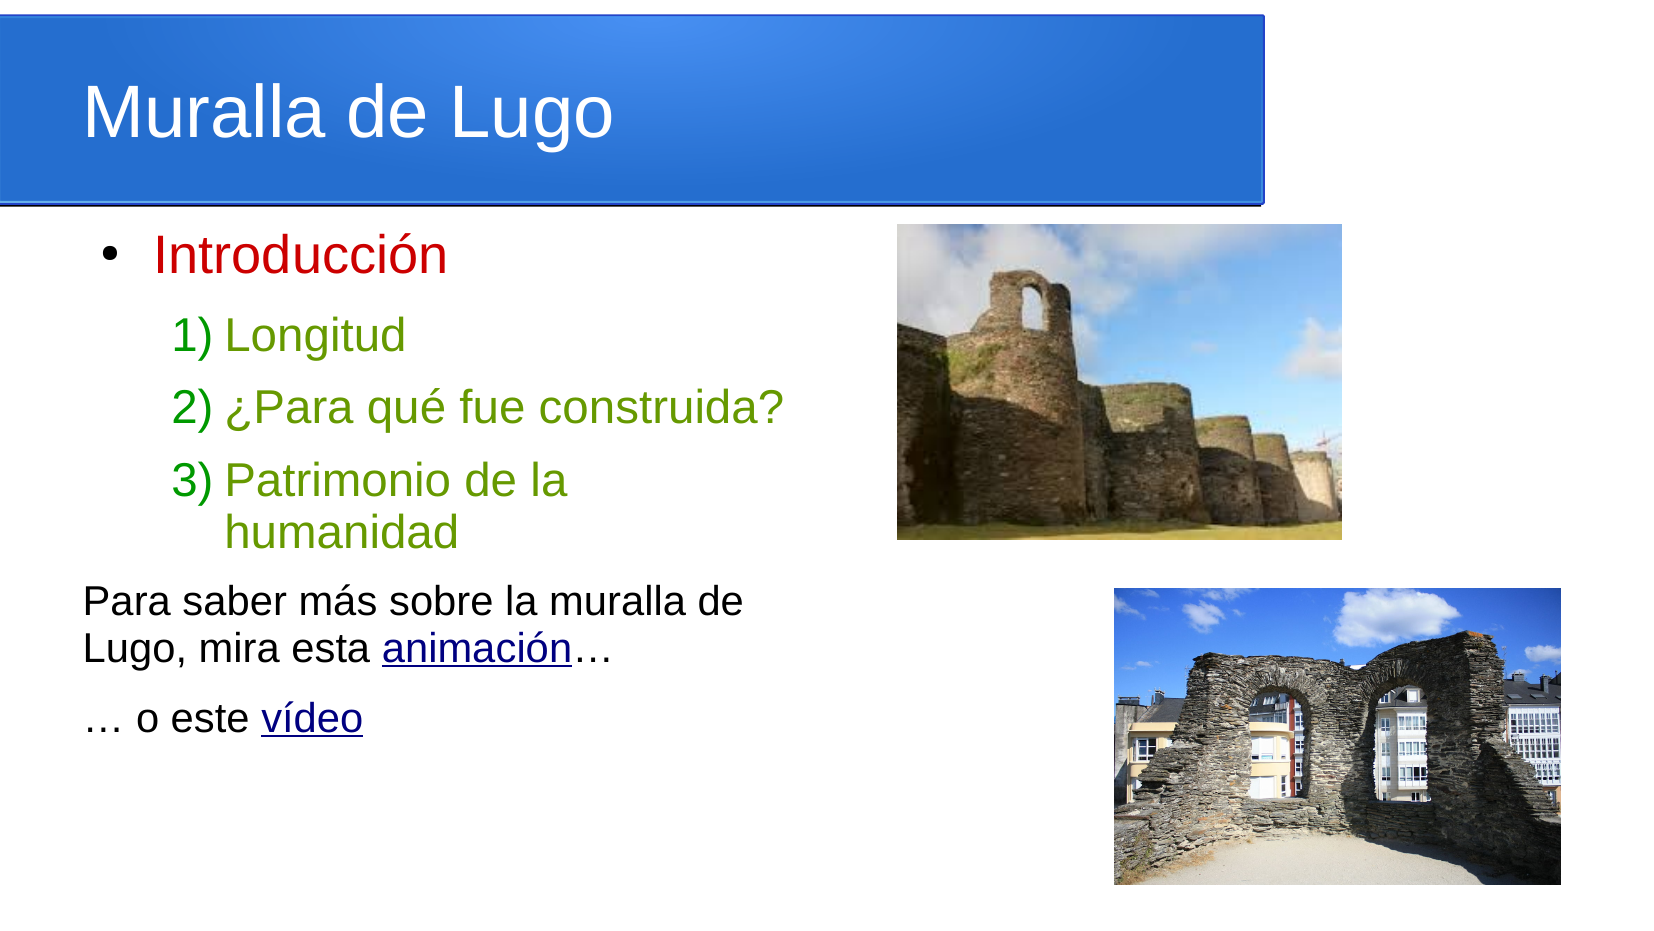

# Muralla de Lugo
Introducción
Longitud
¿Para qué fue construida?
Patrimonio de la humanidad
Para saber más sobre la muralla de Lugo, mira esta animación…
… o este vídeo